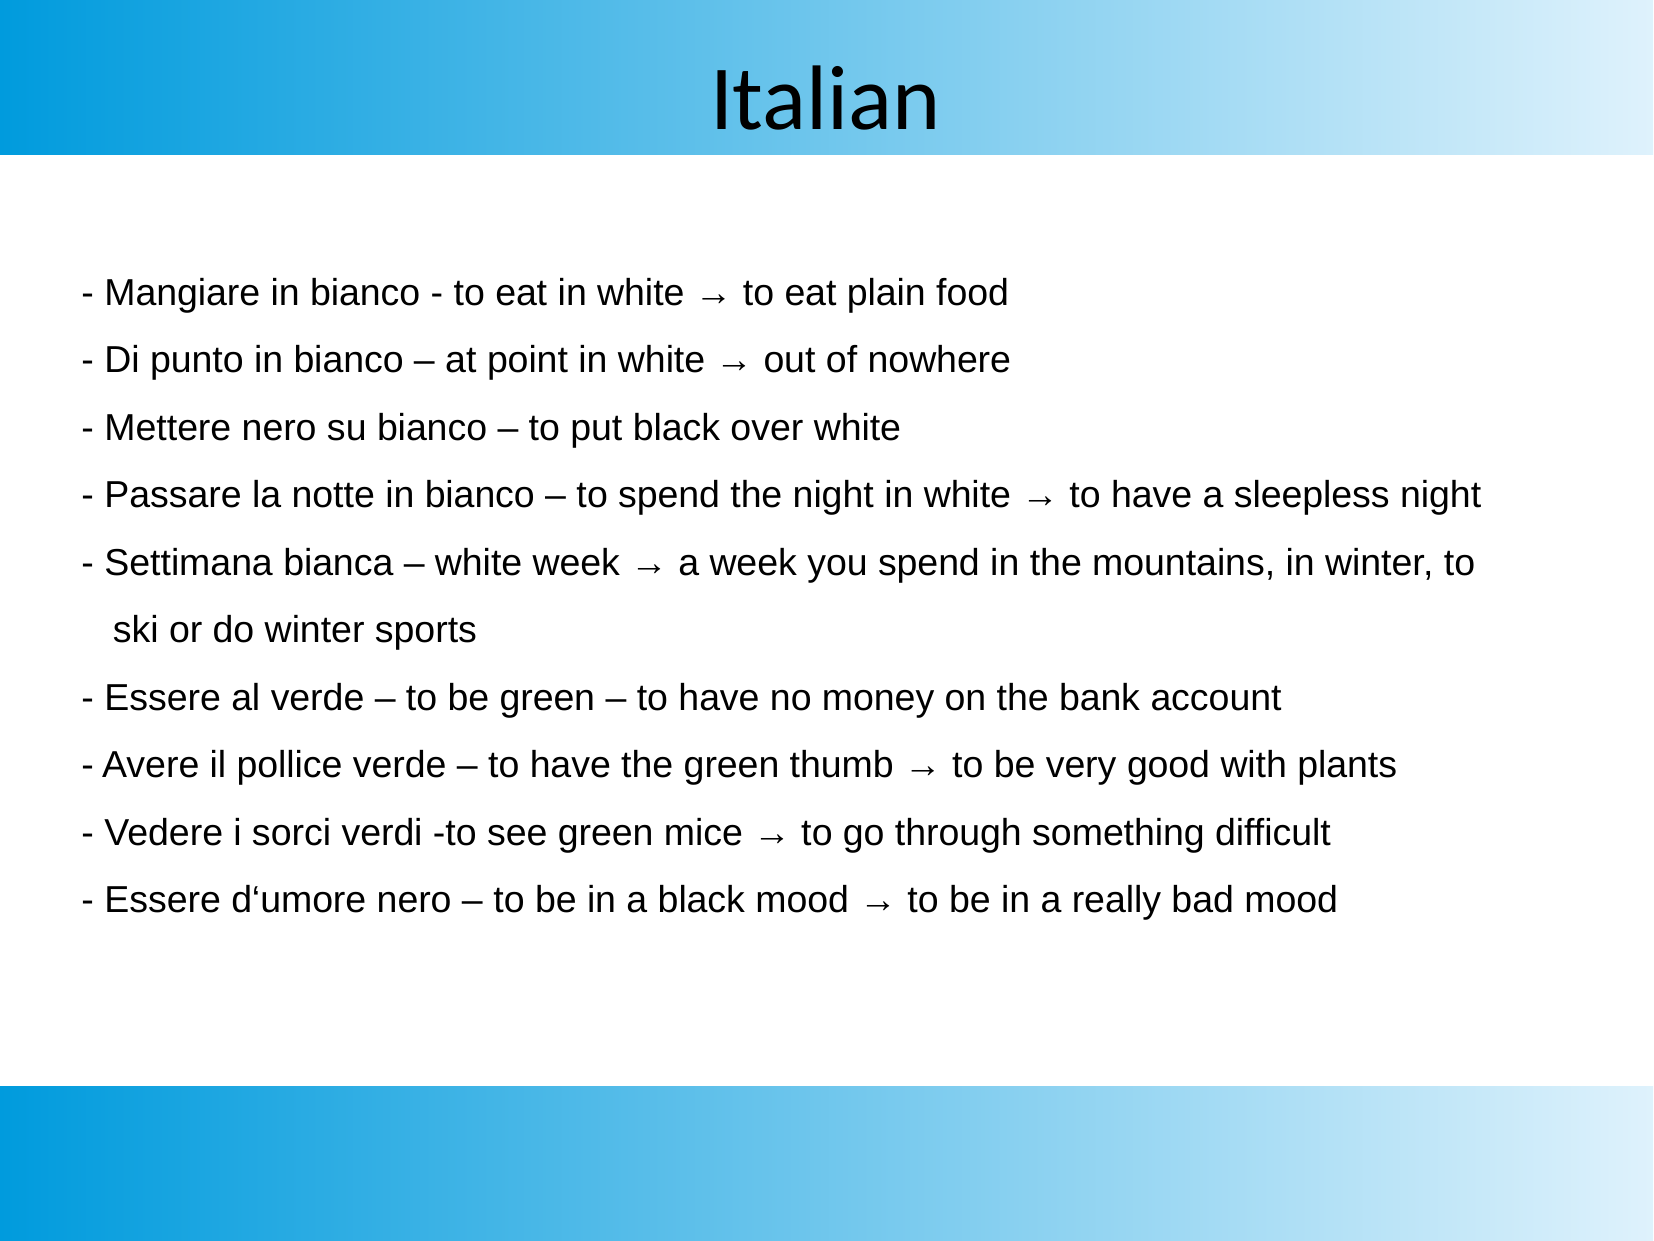

Italian
- Mangiare in bianco - to eat in white → to eat plain food
- Di punto in bianco – at point in white → out of nowhere
- Mettere nero su bianco – to put black over white
- Passare la notte in bianco – to spend the night in white → to have a sleepless night
- Settimana bianca – white week → a week you spend in the mountains, in winter, to
 ski or do winter sports
- Essere al verde – to be green – to have no money on the bank account
- Avere il pollice verde – to have the green thumb → to be very good with plants
- Vedere i sorci verdi -to see green mice → to go through something difficult
- Essere d‘umore nero – to be in a black mood → to be in a really bad mood